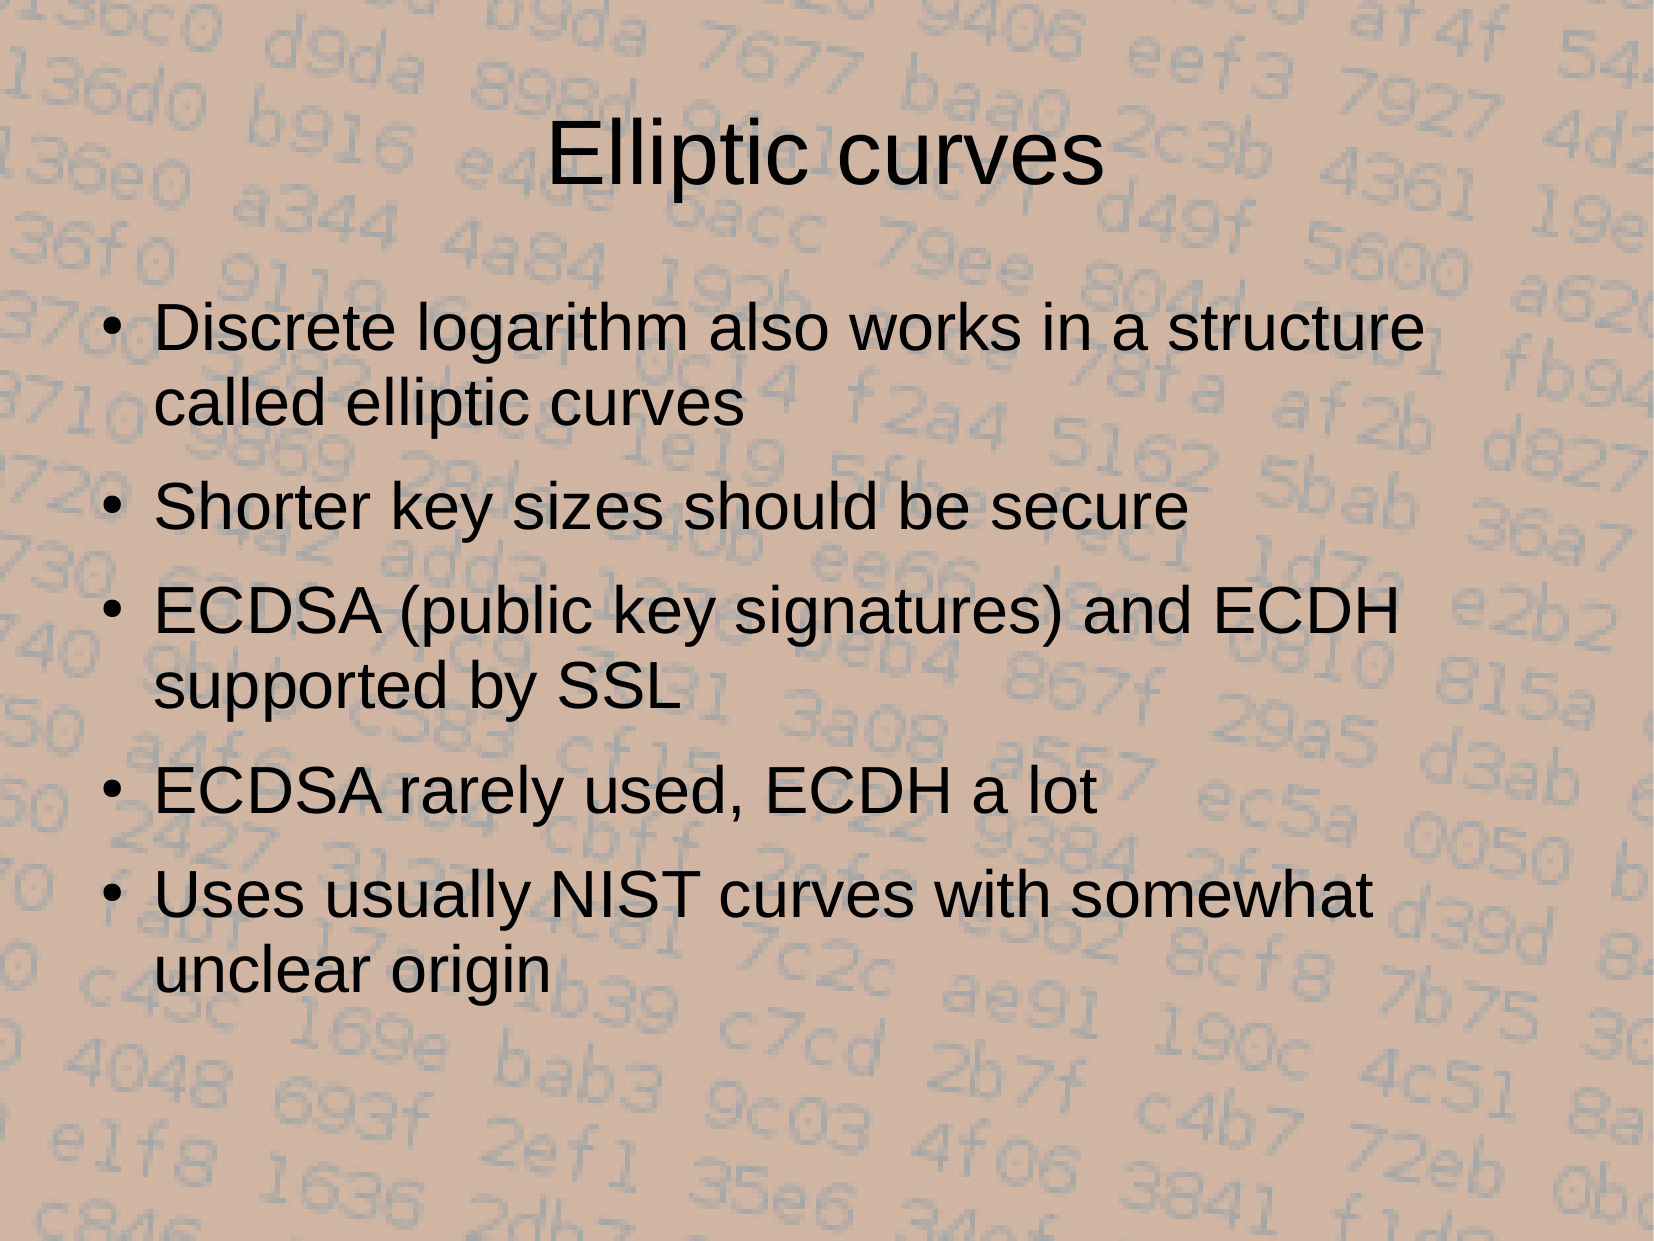

# Elliptic curves
Discrete logarithm also works in a structure called elliptic curves
Shorter key sizes should be secure
ECDSA (public key signatures) and ECDH supported by SSL
ECDSA rarely used, ECDH a lot
Uses usually NIST curves with somewhat unclear origin